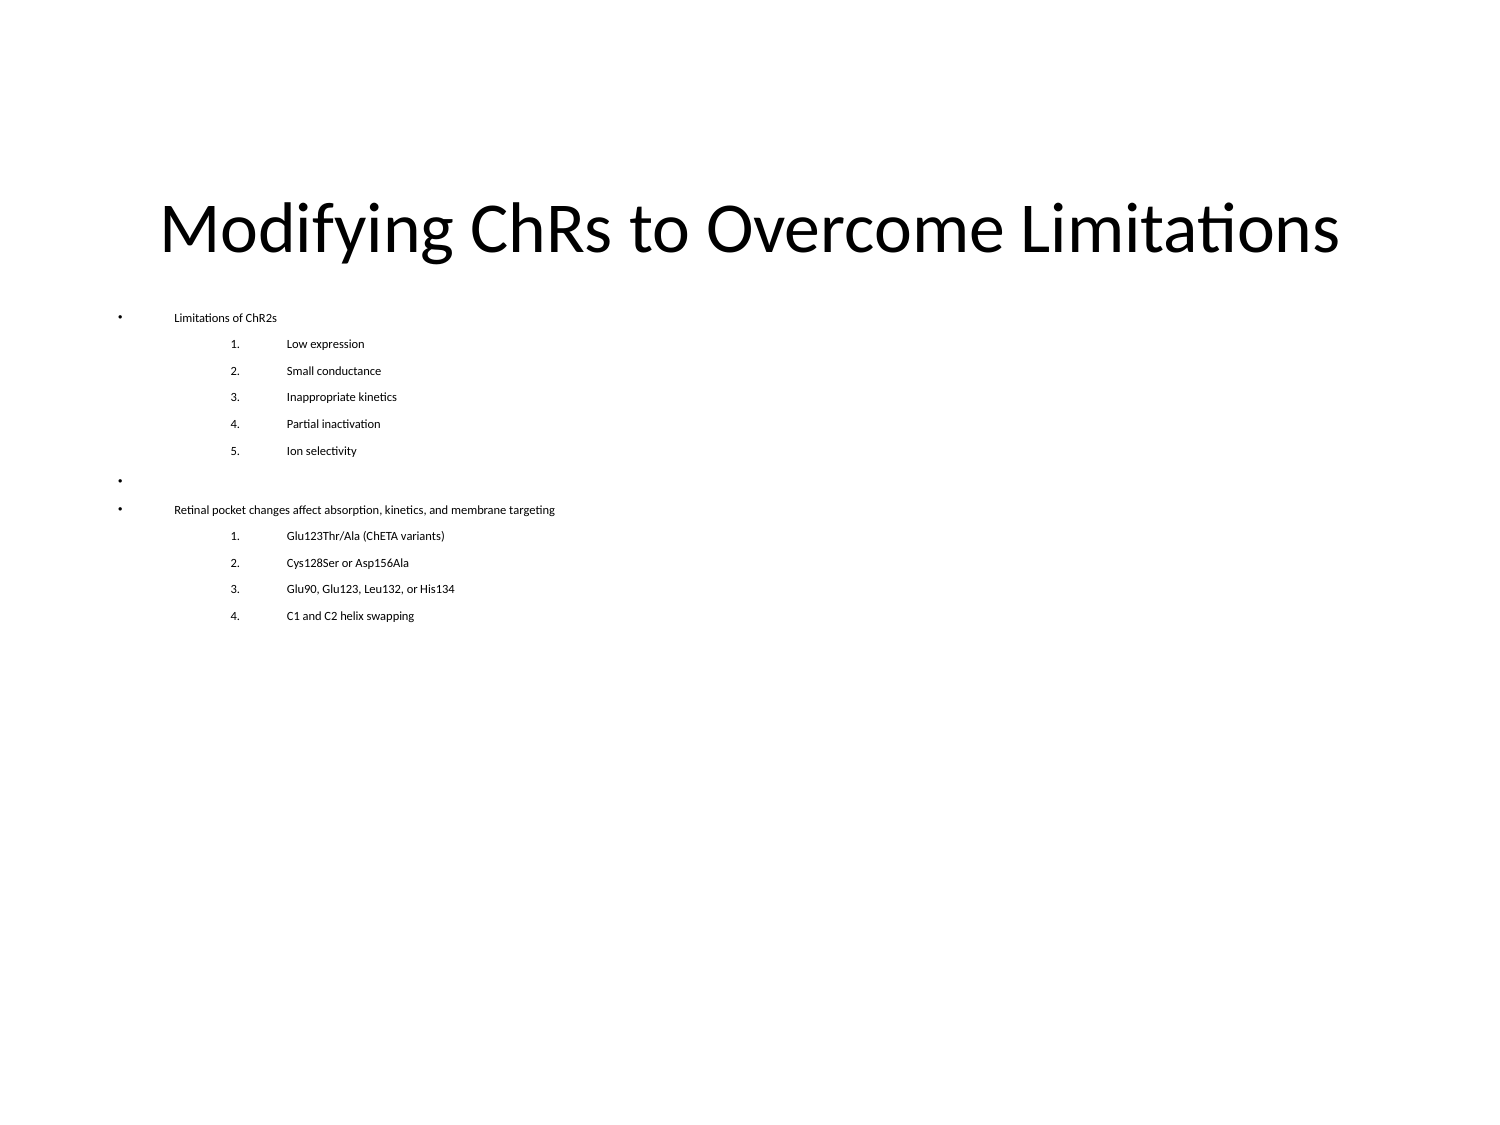

# Modifying ChRs to Overcome Limitations
Limitations of ChR2s
Low expression
Small conductance
Inappropriate kinetics
Partial inactivation
Ion selectivity
Retinal pocket changes affect absorption, kinetics, and membrane targeting
Glu123Thr/Ala (ChETA variants)
Cys128Ser or Asp156Ala
Glu90, Glu123, Leu132, or His134
C1 and C2 helix swapping